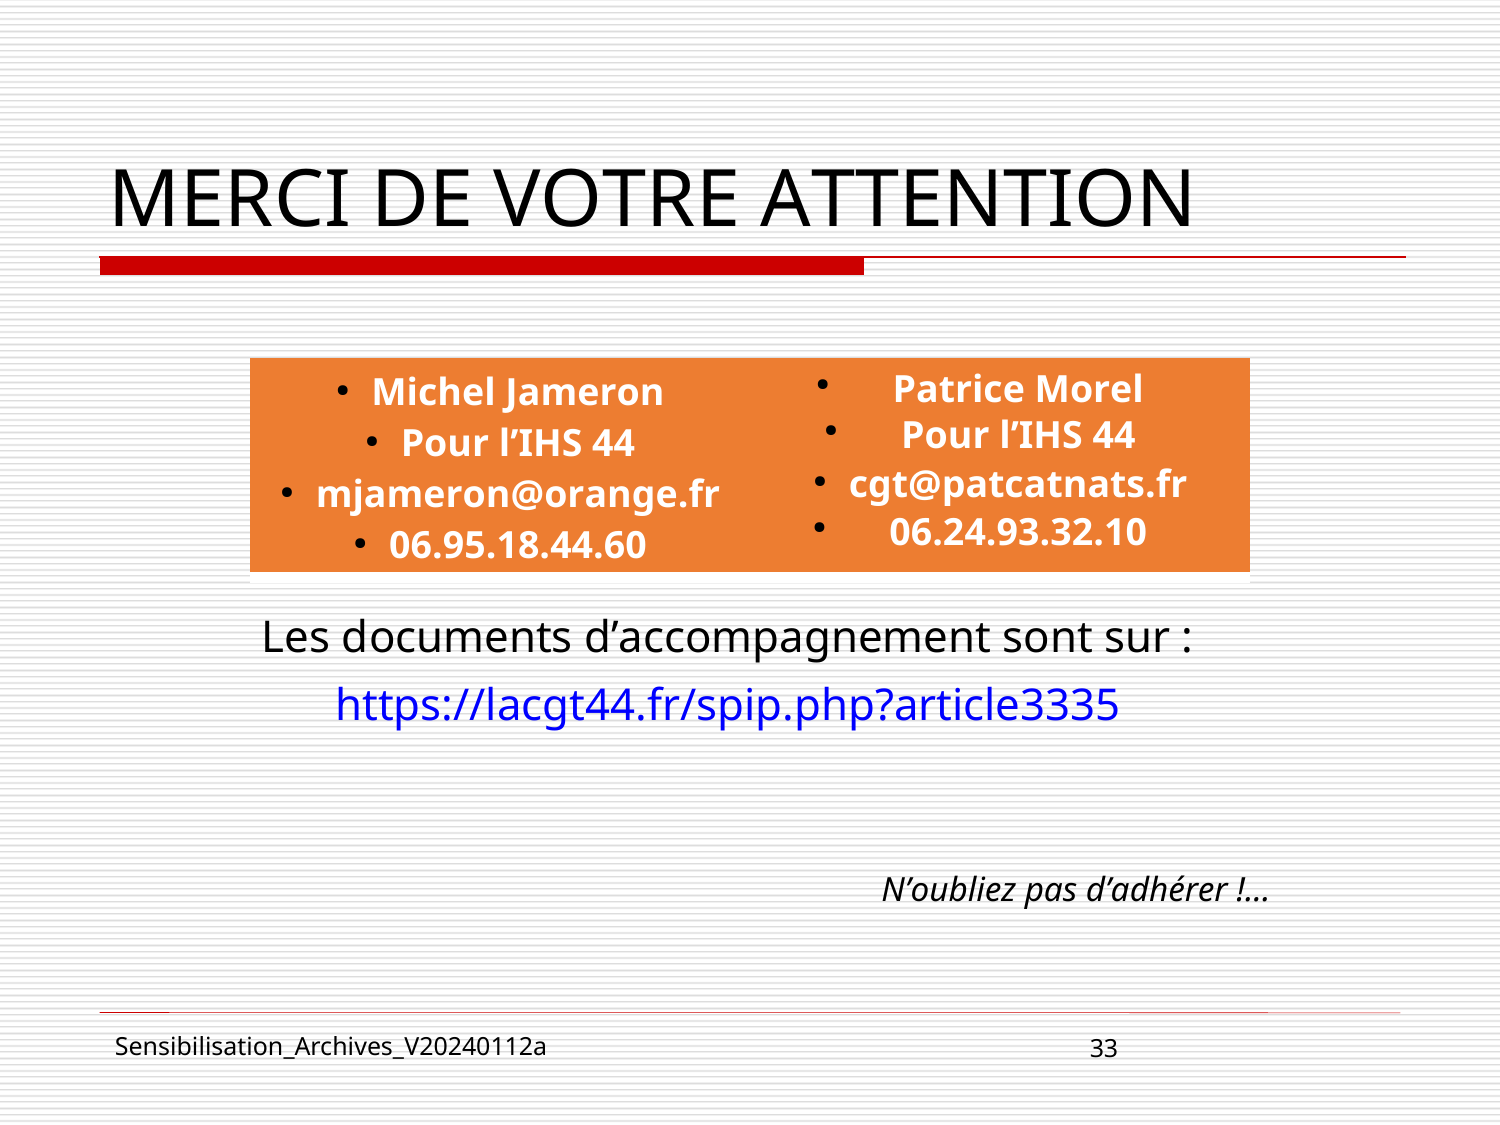

# MERCI DE VOTRE ATTENTION
Les documents d’accompagnement sont sur :
https://lacgt44.fr/spip.php?article3335
N’oubliez pas d’adhérer !...
| Michel Jameron Pour l’IHS 44 mjameron@orange.fr 06.95.18.44.60 | Patrice Morel Pour l’IHS 44 cgt@patcatnats.fr 06.24.93.32.10 |
| --- | --- |
Sensibilisation_Archives_V20240112a